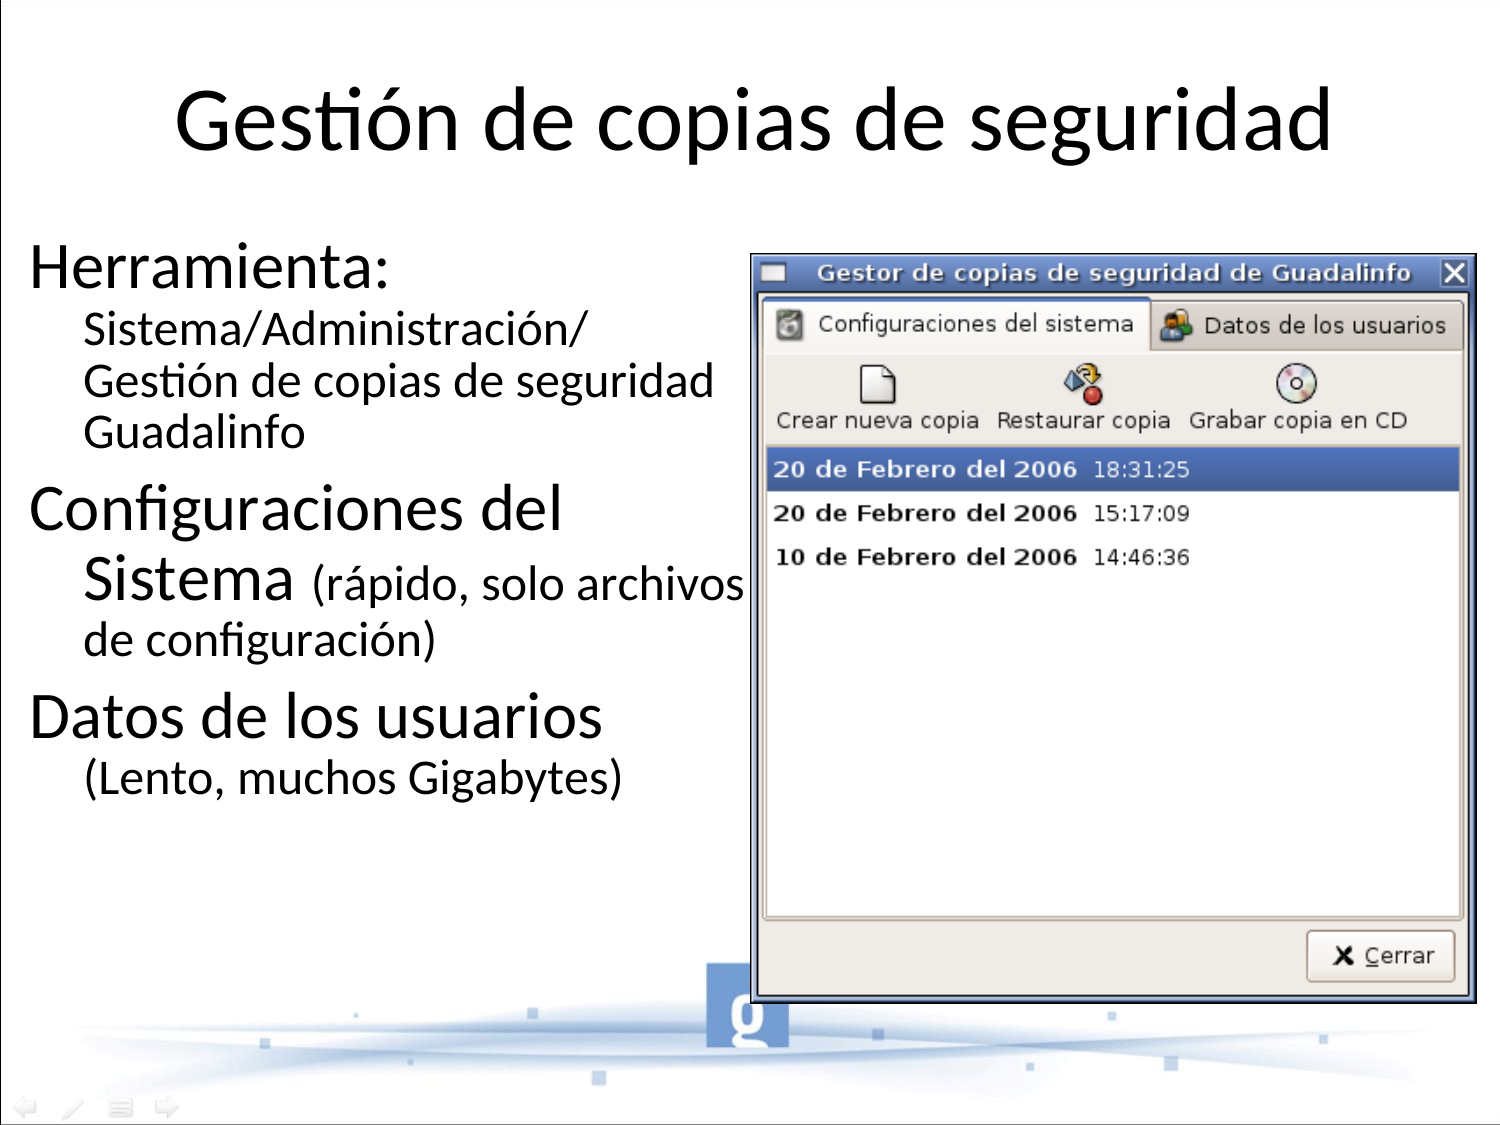

# Gestión de copias de seguridad
Herramienta:
Sistema/Administración/
Gestión de copias de seguridad Guadalinfo
Configuraciones del Sistema (rápido, solo archivos de configuración)
Datos de los usuarios (Lento, muchos Gigabytes)